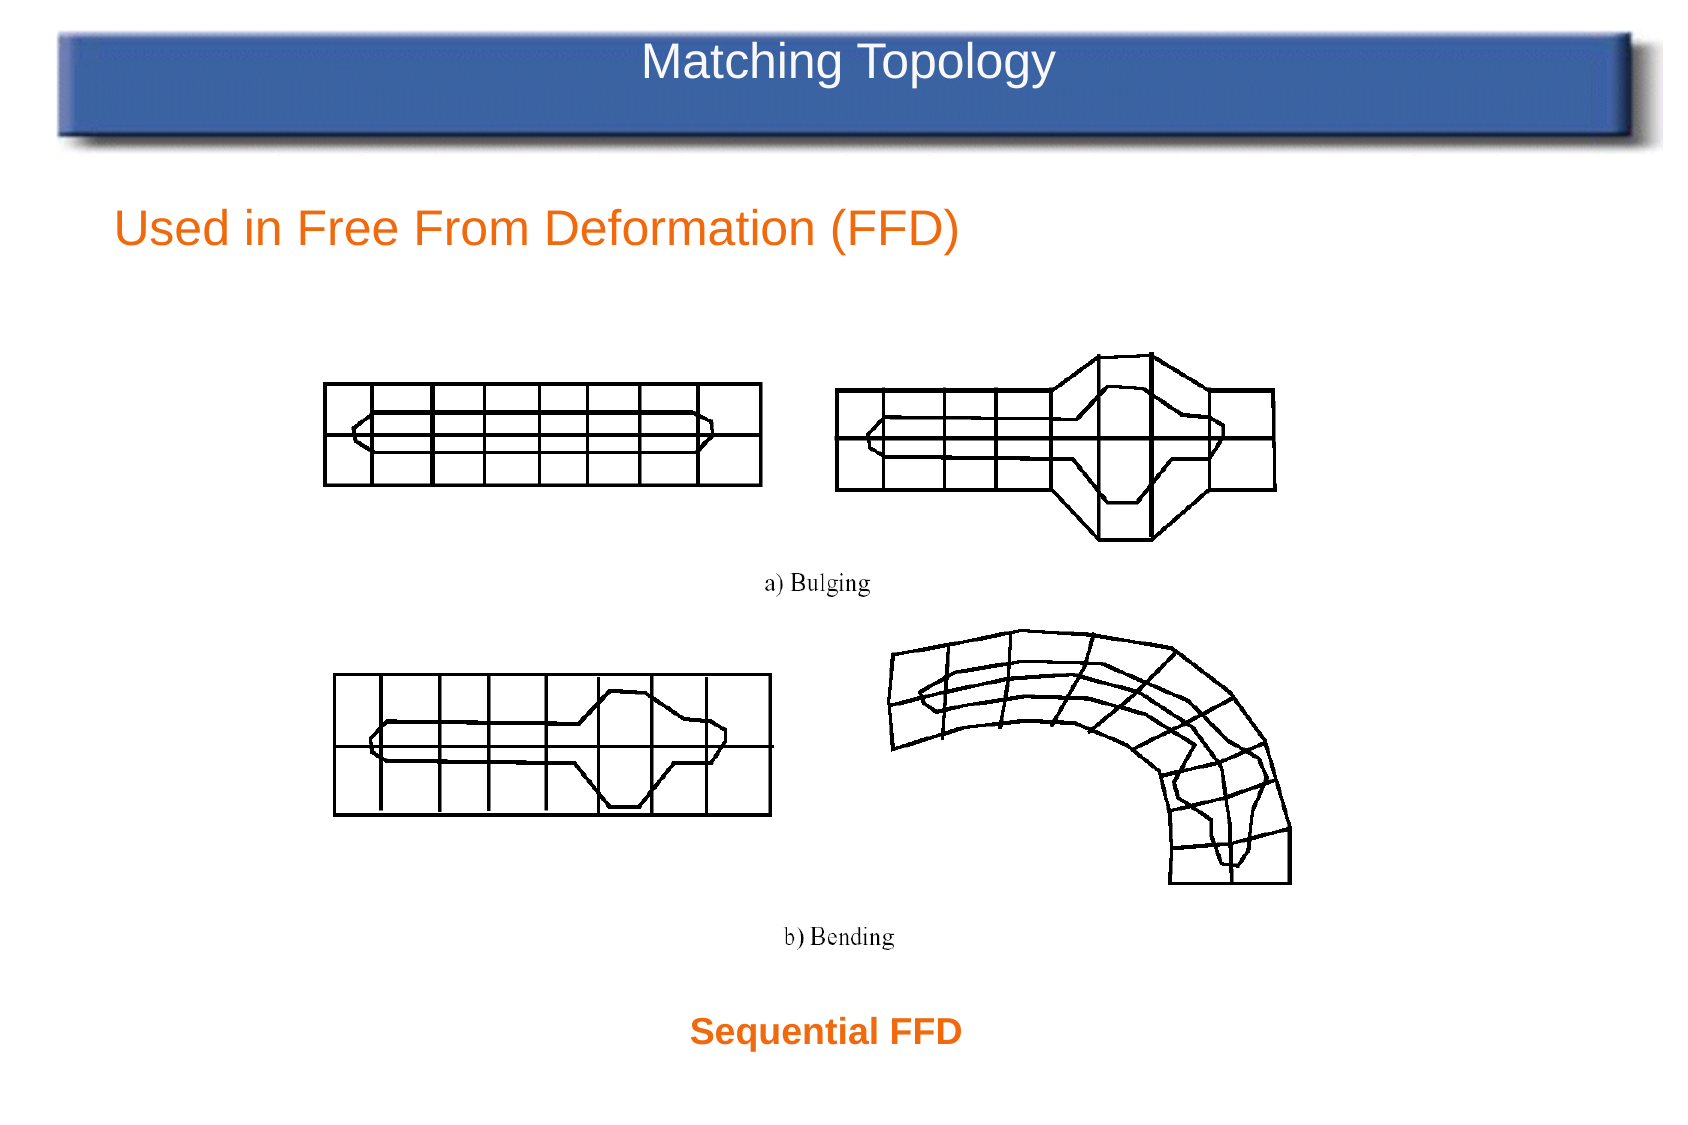

# Matching Topology
Used in Free From Deformation (FFD)
Sequential FFD